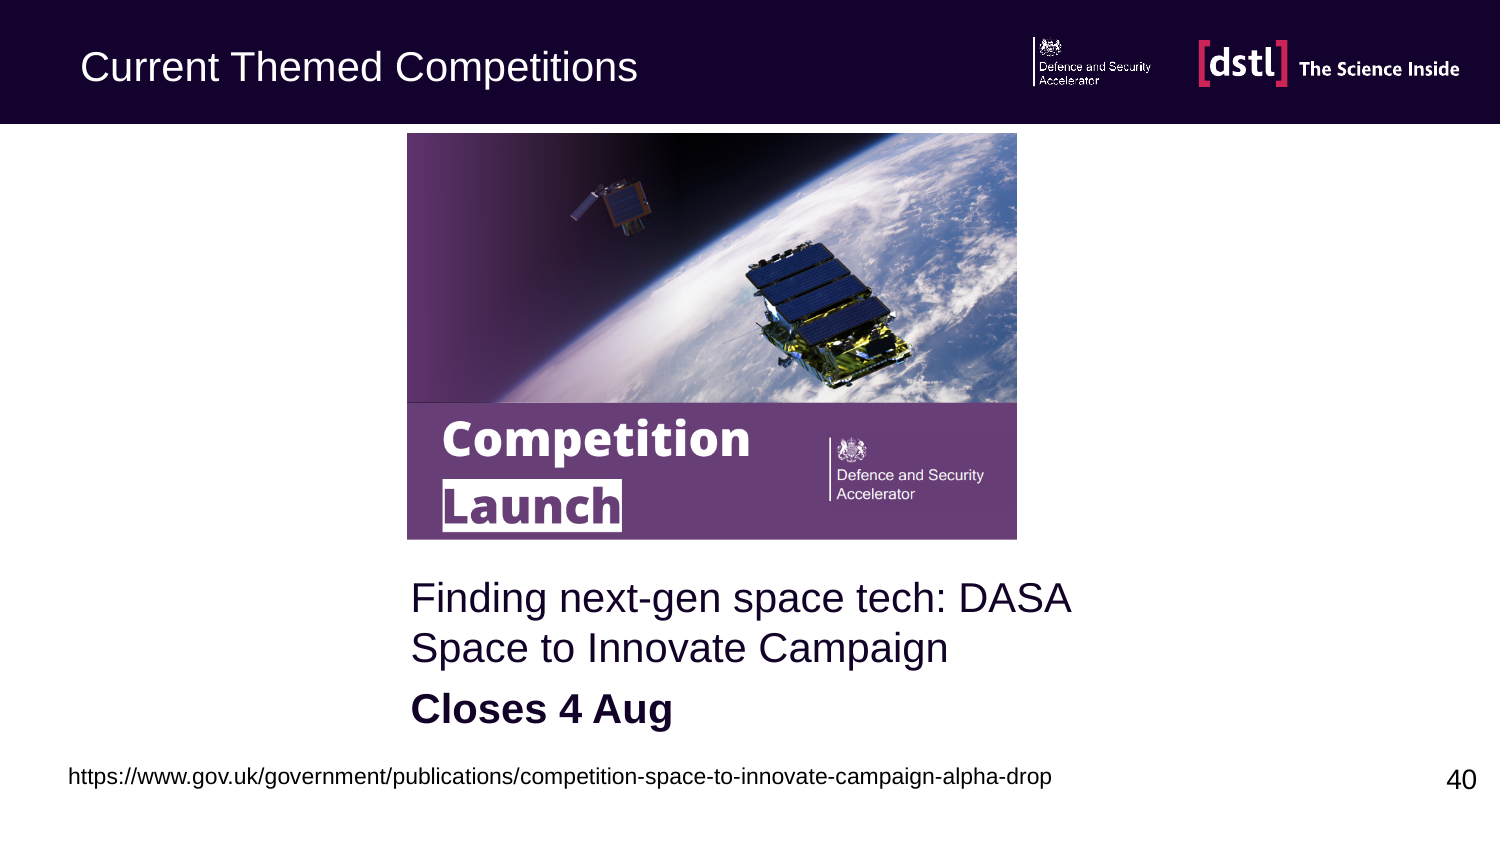

Current Themed Competitions
Finding next-gen space tech: DASA Space to Innovate Campaign
Closes 4 Aug
https://www.gov.uk/government/publications/competition-space-to-innovate-campaign-alpha-drop